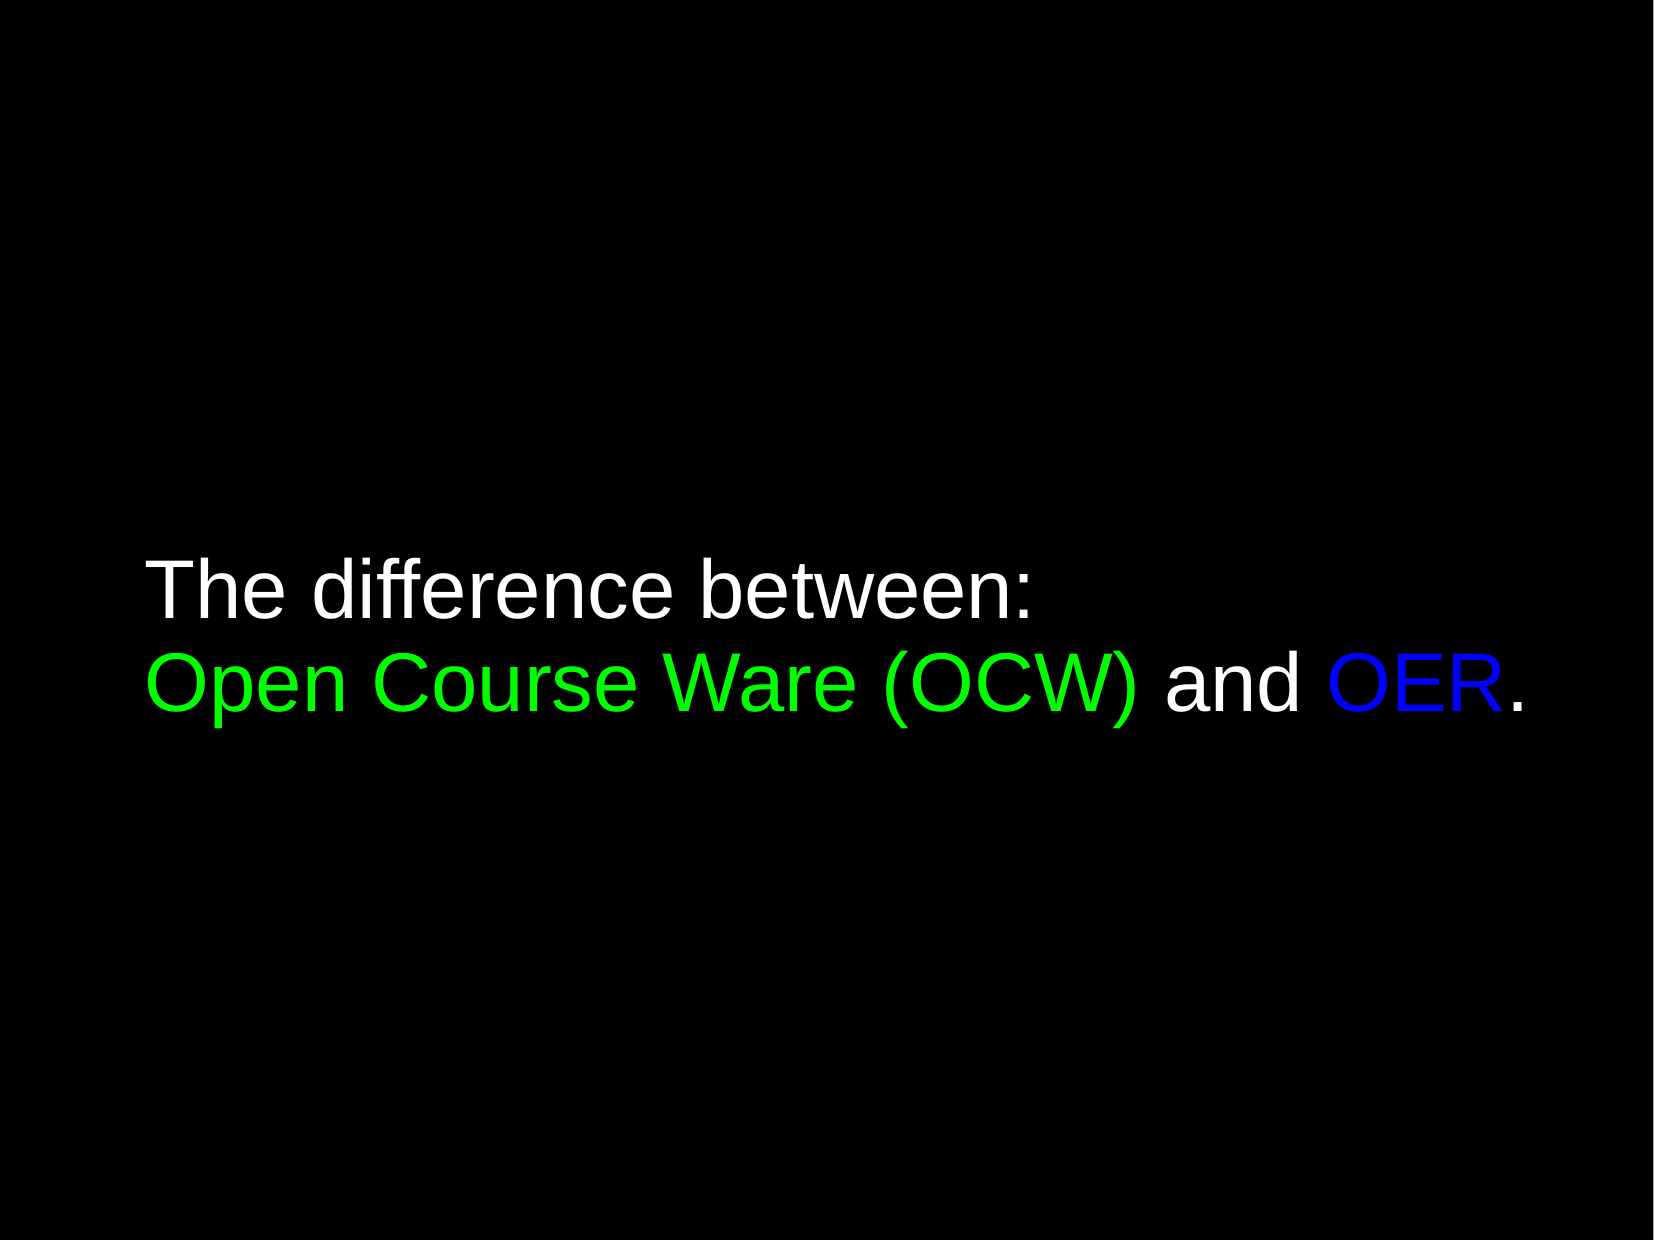

The difference between:
Open Course Ware (OCW) and OER.